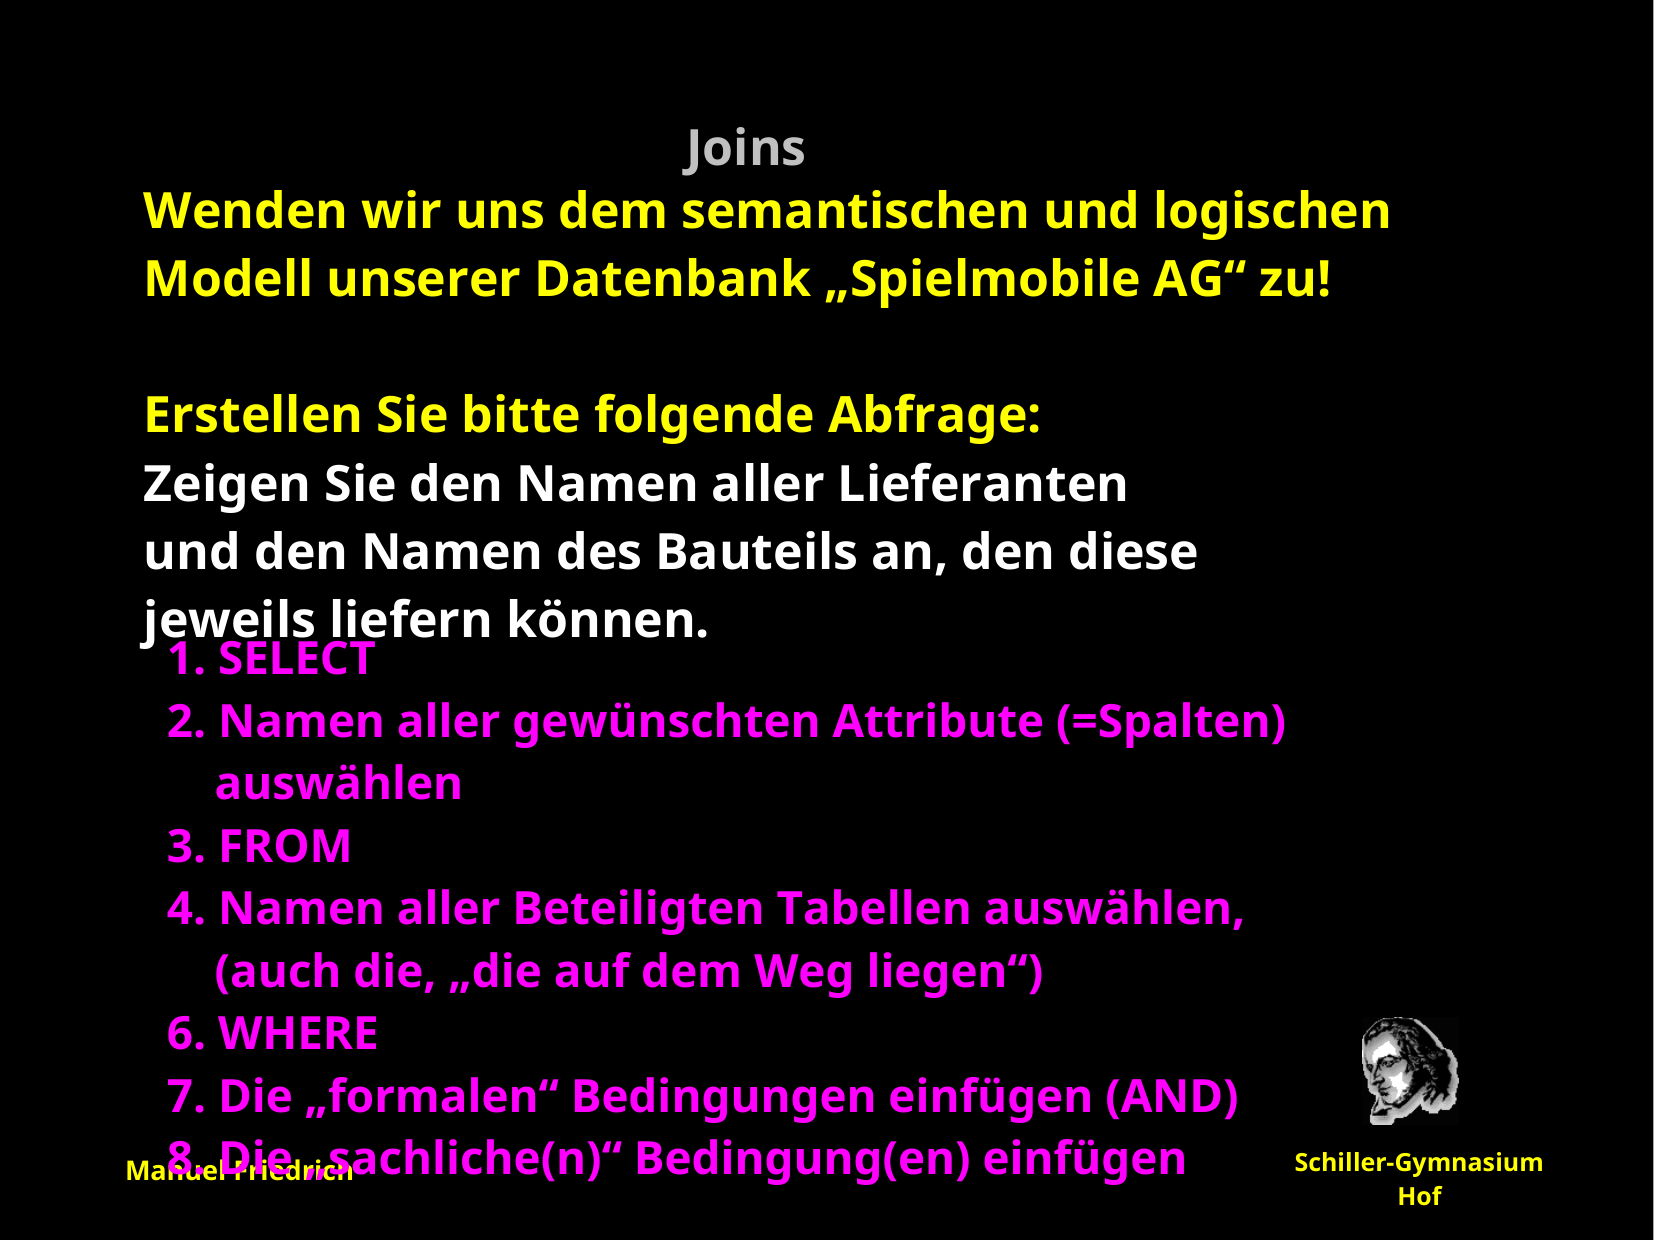

Joins
Wenden wir uns dem semantischen und logischen
Modell unserer Datenbank „Spielmobile AG“ zu!
Erstellen Sie bitte folgende Abfrage:
Zeigen Sie den Namen aller Lieferanten
und den Namen des Bauteils an, den diese
jeweils liefern können.
1. SELECT
2. Namen aller gewünschten Attribute (=Spalten)
 auswählen
3. FROM
4. Namen aller Beteiligten Tabellen auswählen,
 (auch die, „die auf dem Weg liegen“)
6. WHERE
7. Die „formalen“ Bedingungen einfügen (AND)
8. Die „sachliche(n)“ Bedingung(en) einfügen
Verweis
schreiben
Schiller-Gymnasium
Hof
Manuel Friedrich